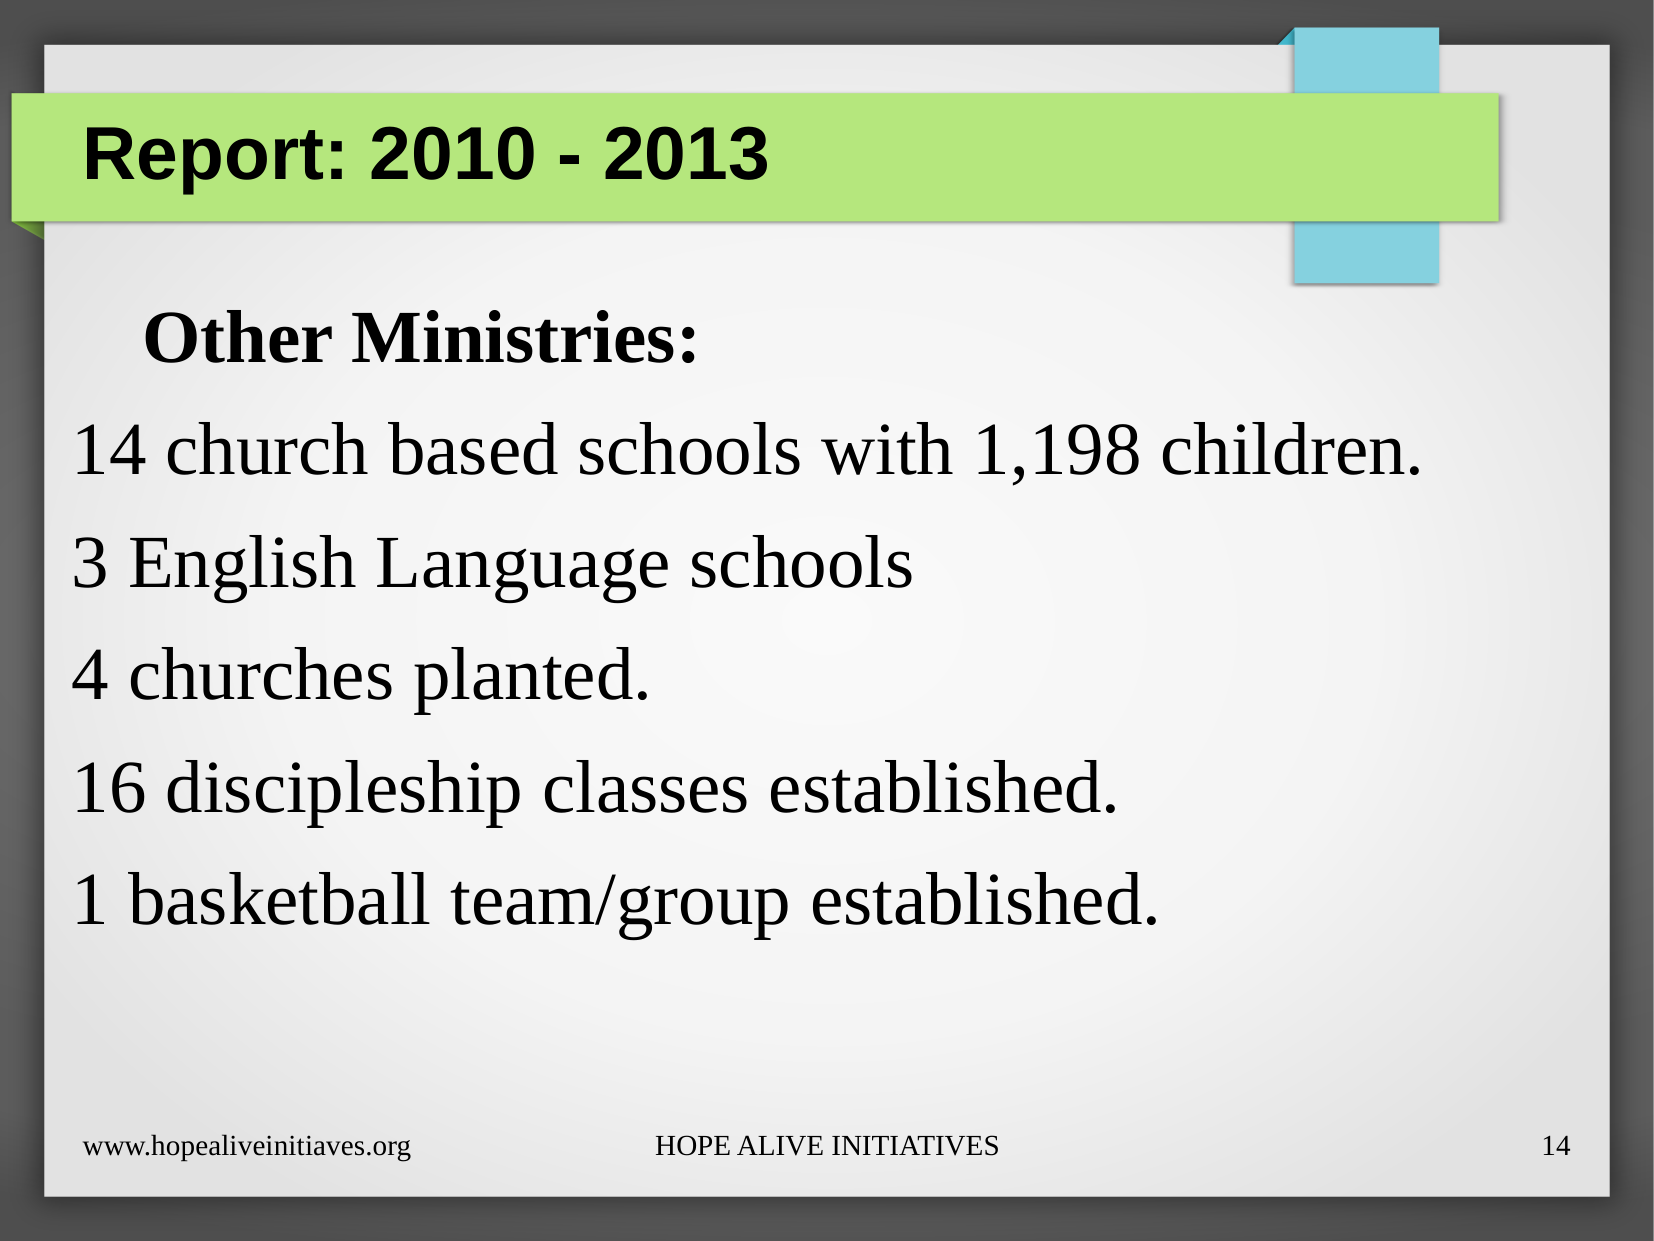

# Report: 2010 - 2013
Other Ministries:
14 church based schools with 1,198 children.
3 English Language schools
4 churches planted.
16 discipleship classes established.
1 basketball team/group established.
www.hopealiveinitiaves.org
HOPE ALIVE INITIATIVES
14